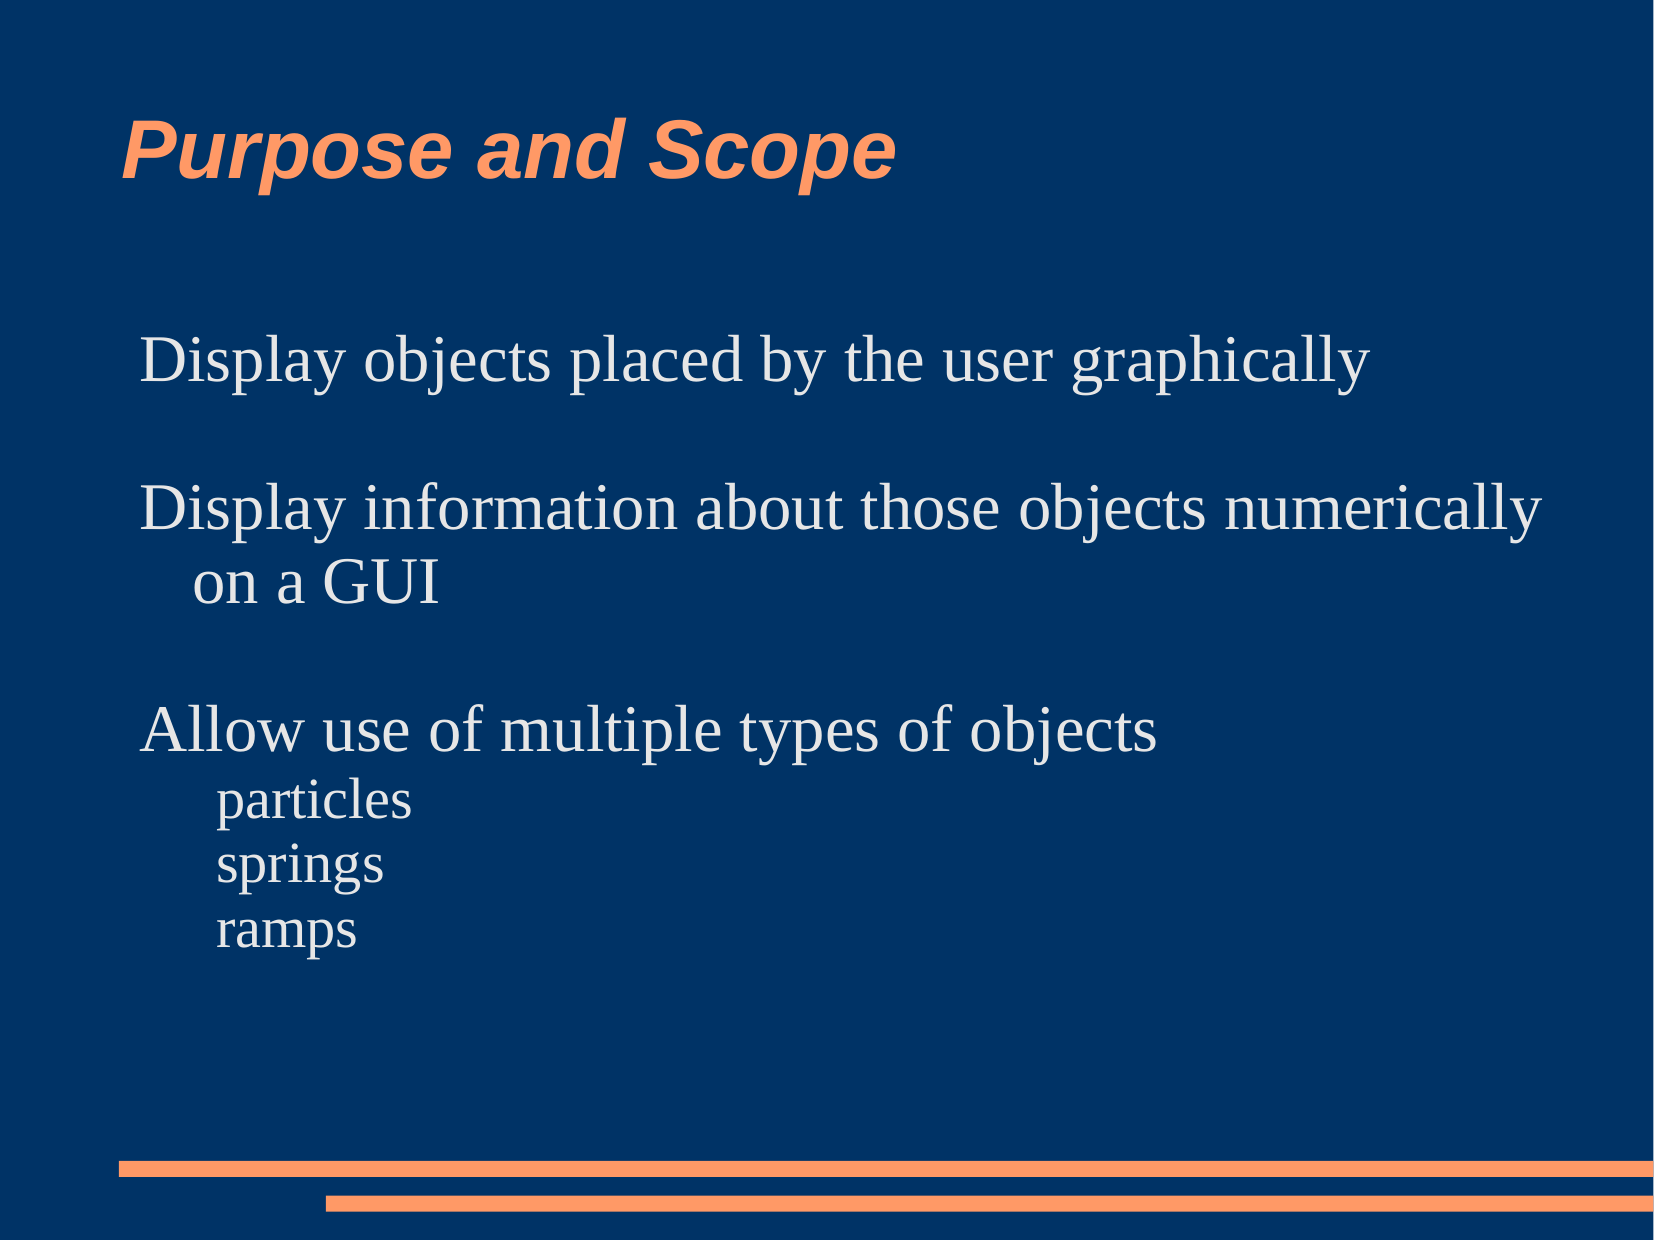

# Purpose and Scope
Display objects placed by the user graphically
Display information about those objects numerically on a GUI
Allow use of multiple types of objects
particles
springs
ramps